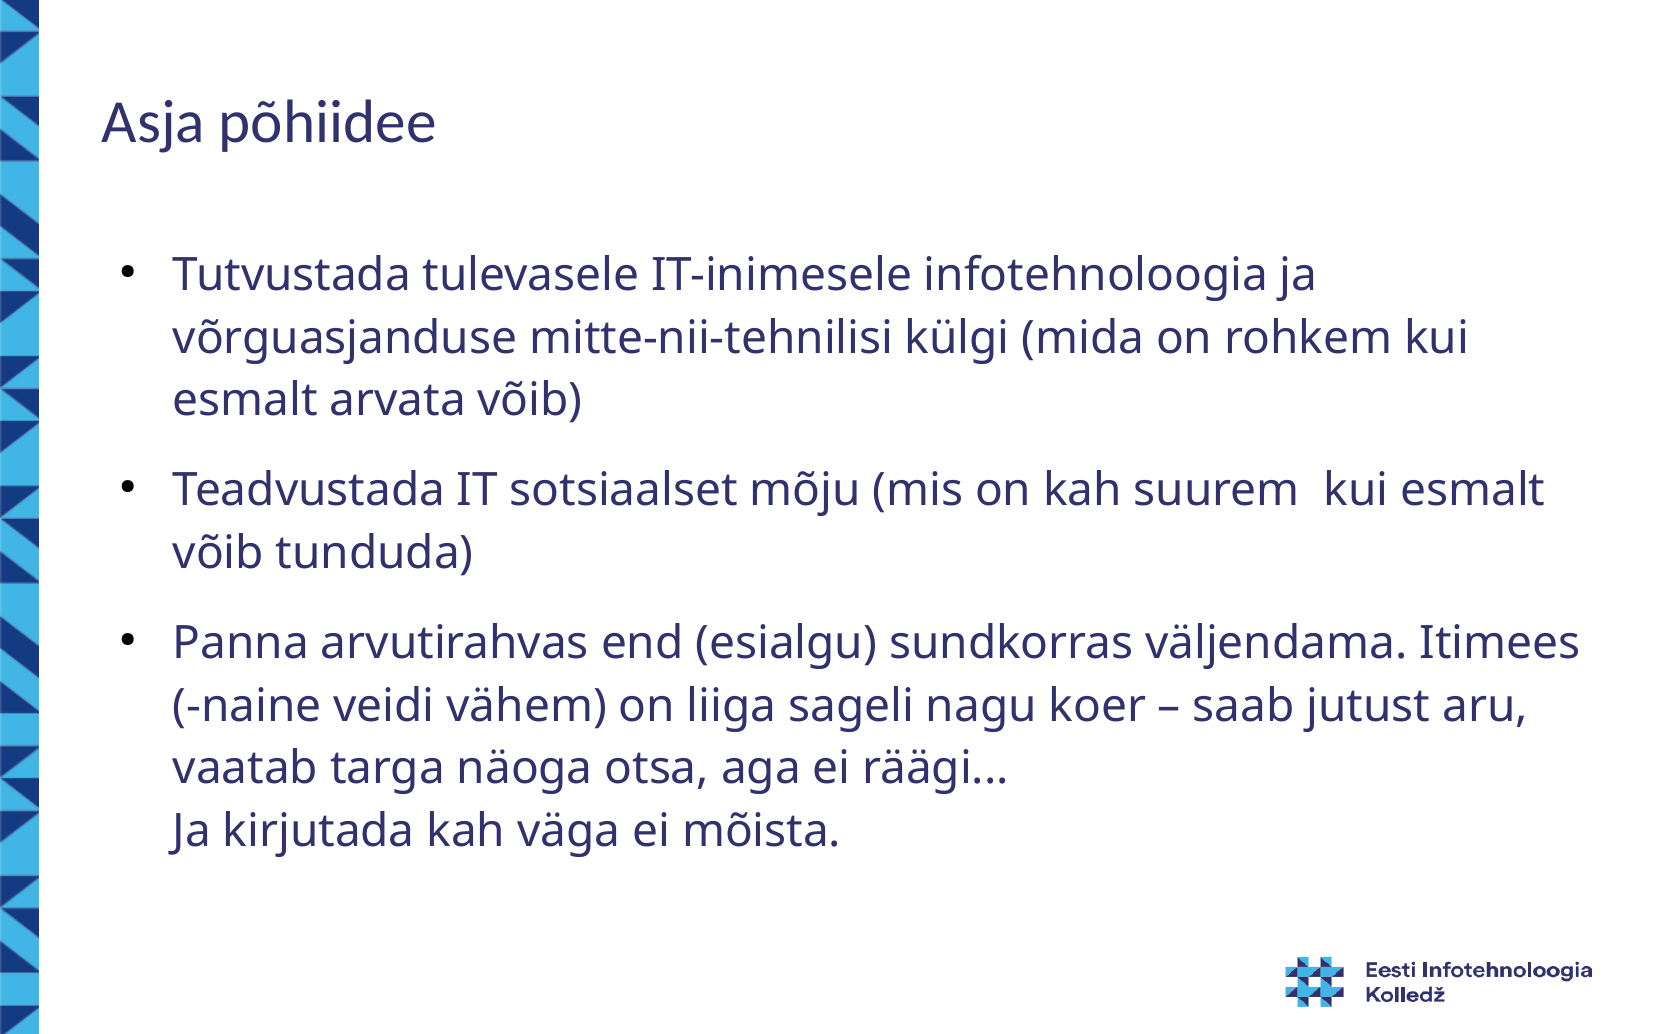

# Asja põhiidee
Tutvustada tulevasele IT-inimesele infotehnoloogia ja võrguasjanduse mitte-nii-tehnilisi külgi (mida on rohkem kui esmalt arvata võib)
Teadvustada IT sotsiaalset mõju (mis on kah suurem kui esmalt võib tunduda)
Panna arvutirahvas end (esialgu) sundkorras väljendama. Itimees (-naine veidi vähem) on liiga sageli nagu koer – saab jutust aru, vaatab targa näoga otsa, aga ei räägi...
Ja kirjutada kah väga ei mõista.